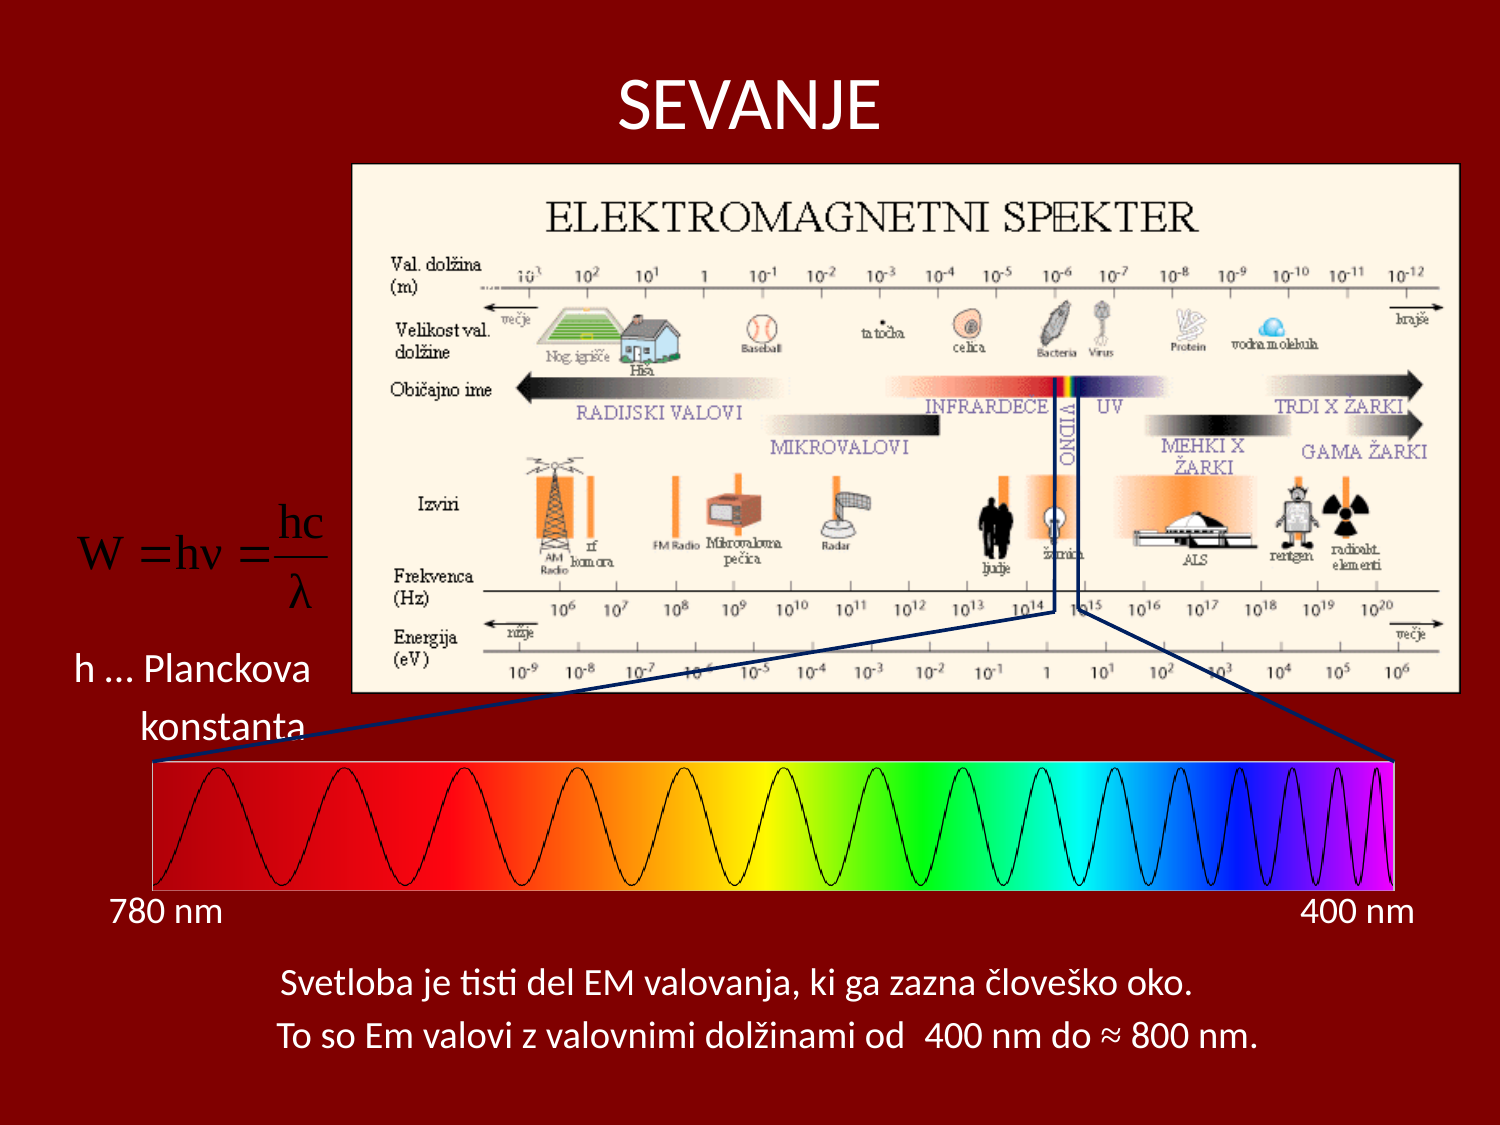

# SEVANJE
h … Planckova
 konstanta
780 nm 400 nm
Svetloba je tisti del EM valovanja, ki ga zazna človeško oko.
To so Em valovi z valovnimi dolžinami od 400 nm do ≈ 800 nm.